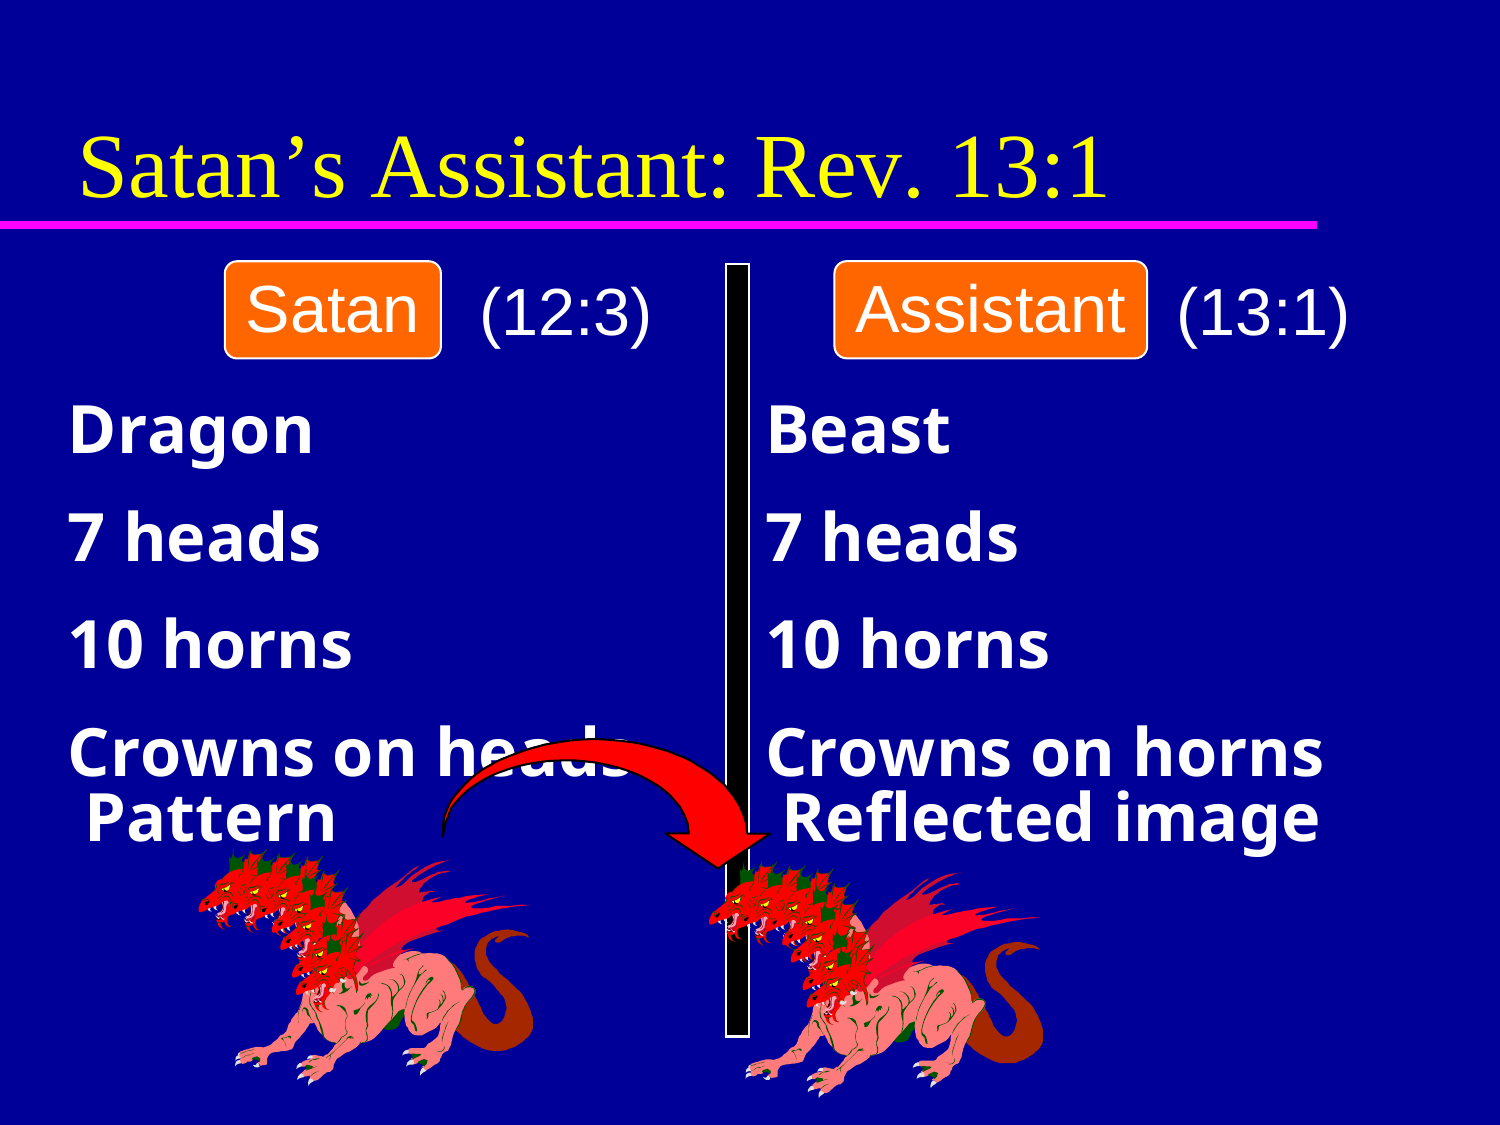

# Satan’s Assistant: Rev. 13:1
Assistant
Satan
(12:3)
(13:1)
Beast
7 heads
10 horns
Crowns on horns
Dragon
7 heads
10 horns
Crowns on heads
 Pattern
 Reflected image